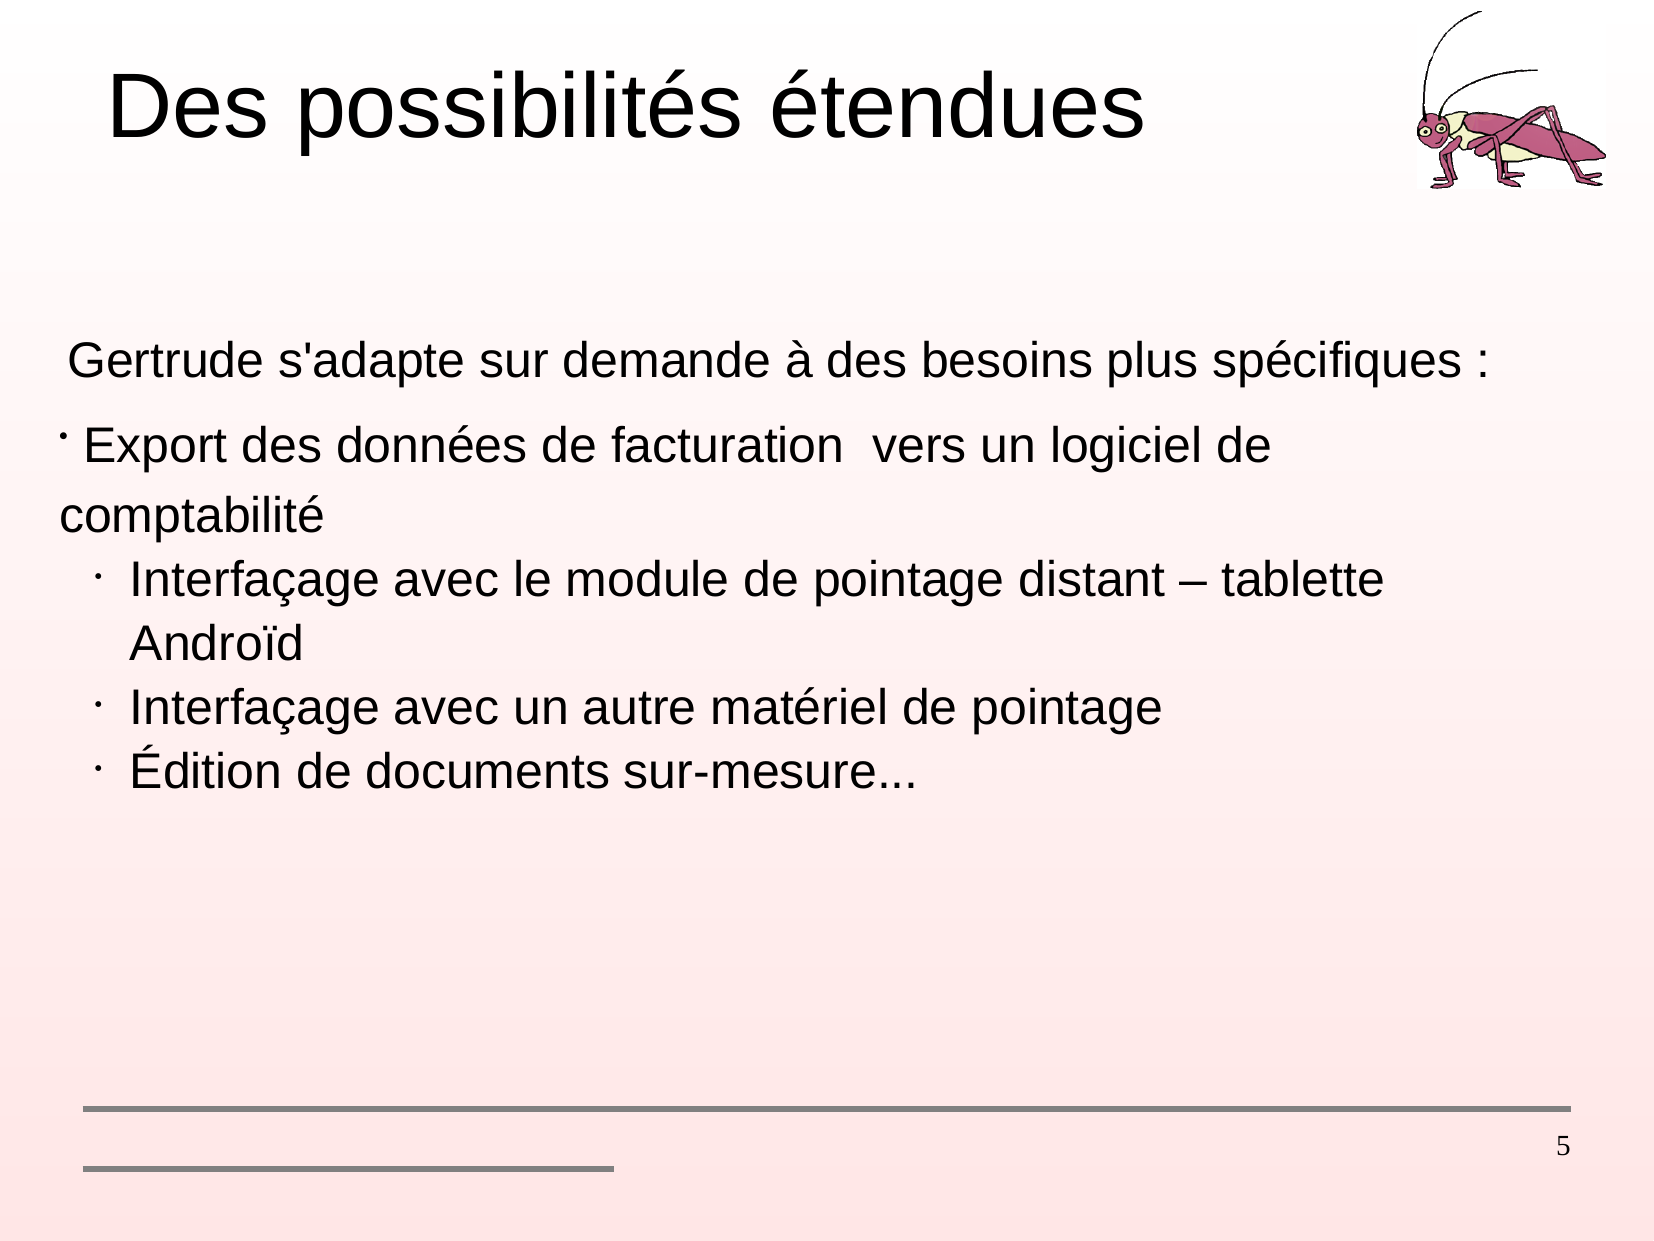

# Des possibilités étendues
Gertrude s'adapte sur demande à des besoins plus spécifiques :
 Export des données de facturation vers un logiciel de comptabilité
Interfaçage avec le module de pointage distant – tablette Androïd
Interfaçage avec un autre matériel de pointage
Édition de documents sur-mesure...
5